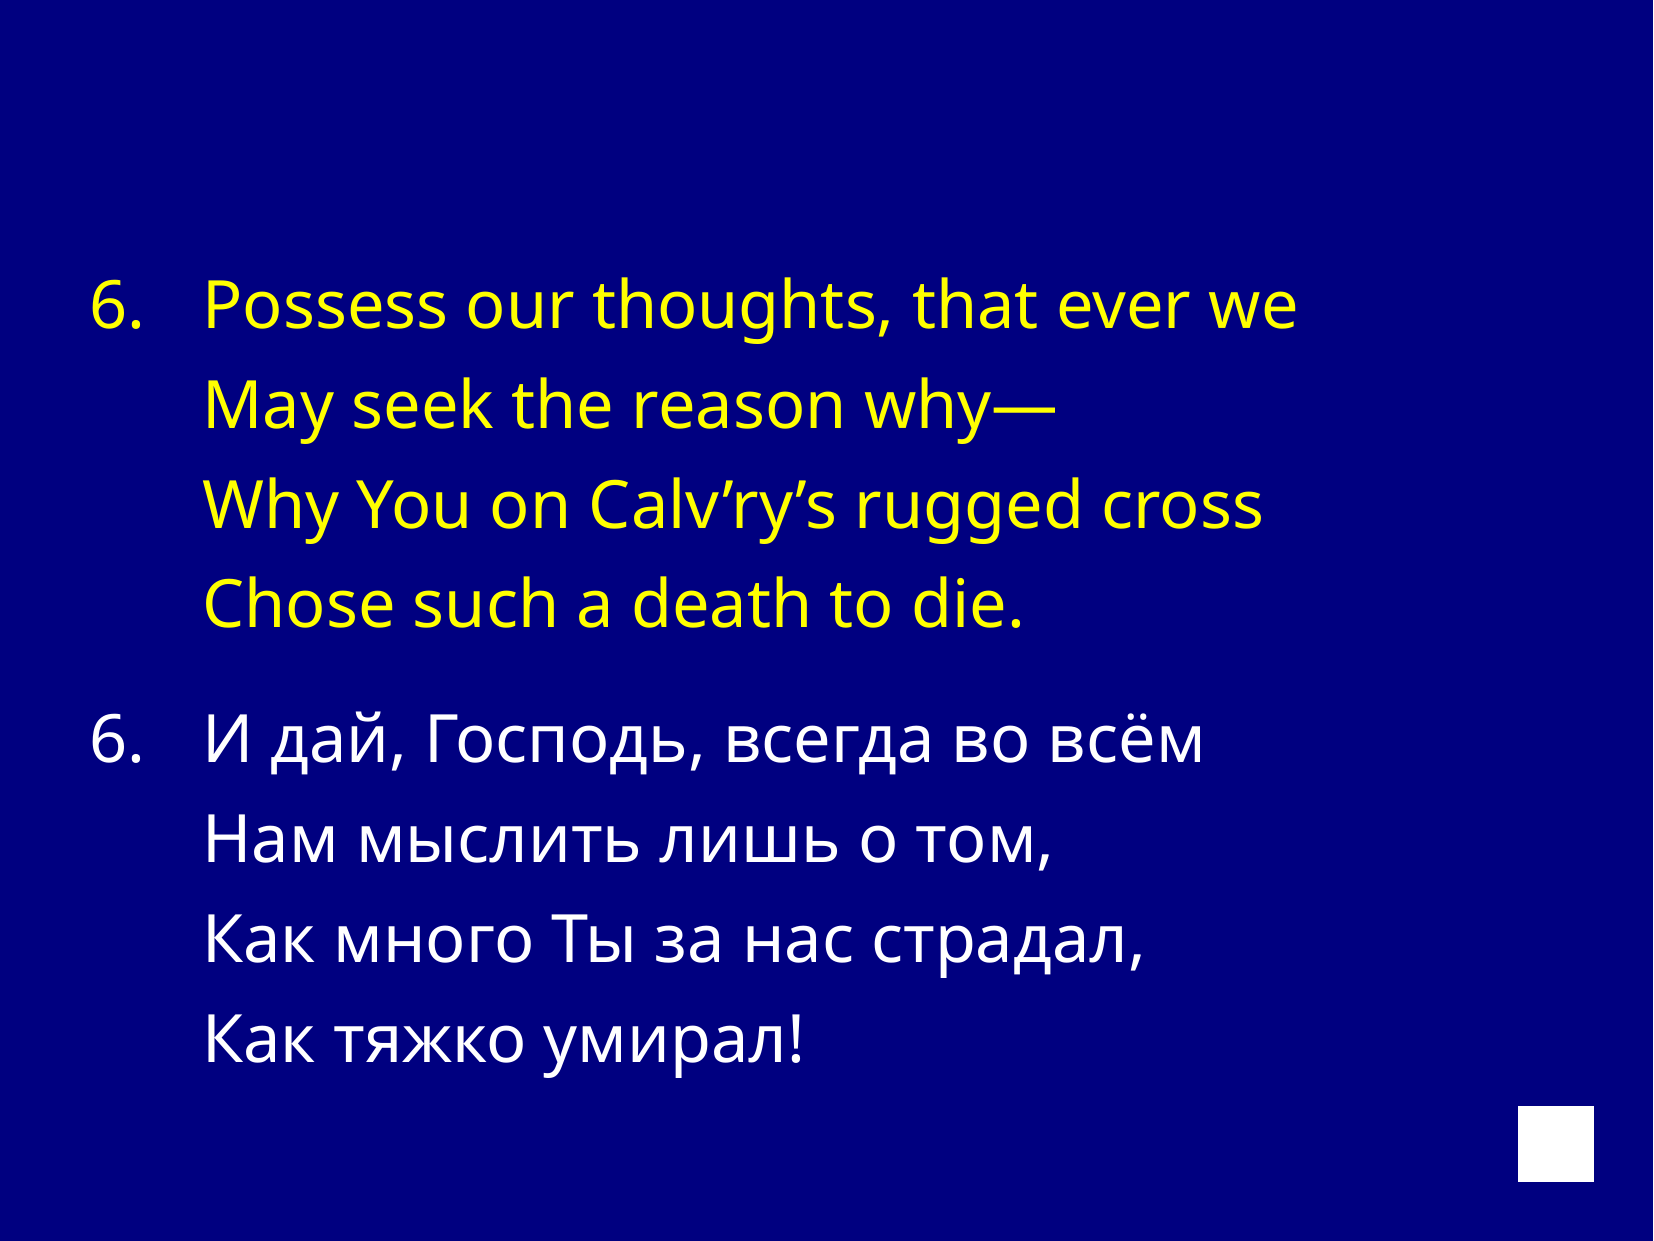

6.	Possess our thoughts, that ever we
	May seek the reason why—
	Why You on Calv’ry’s rugged cross
	Chose such a death to die.
6.	И дай, Господь, всегда во всём
	Нам мыслить лишь о том,
	Как много Ты за нас страдал,
	Как тяжко умирал!